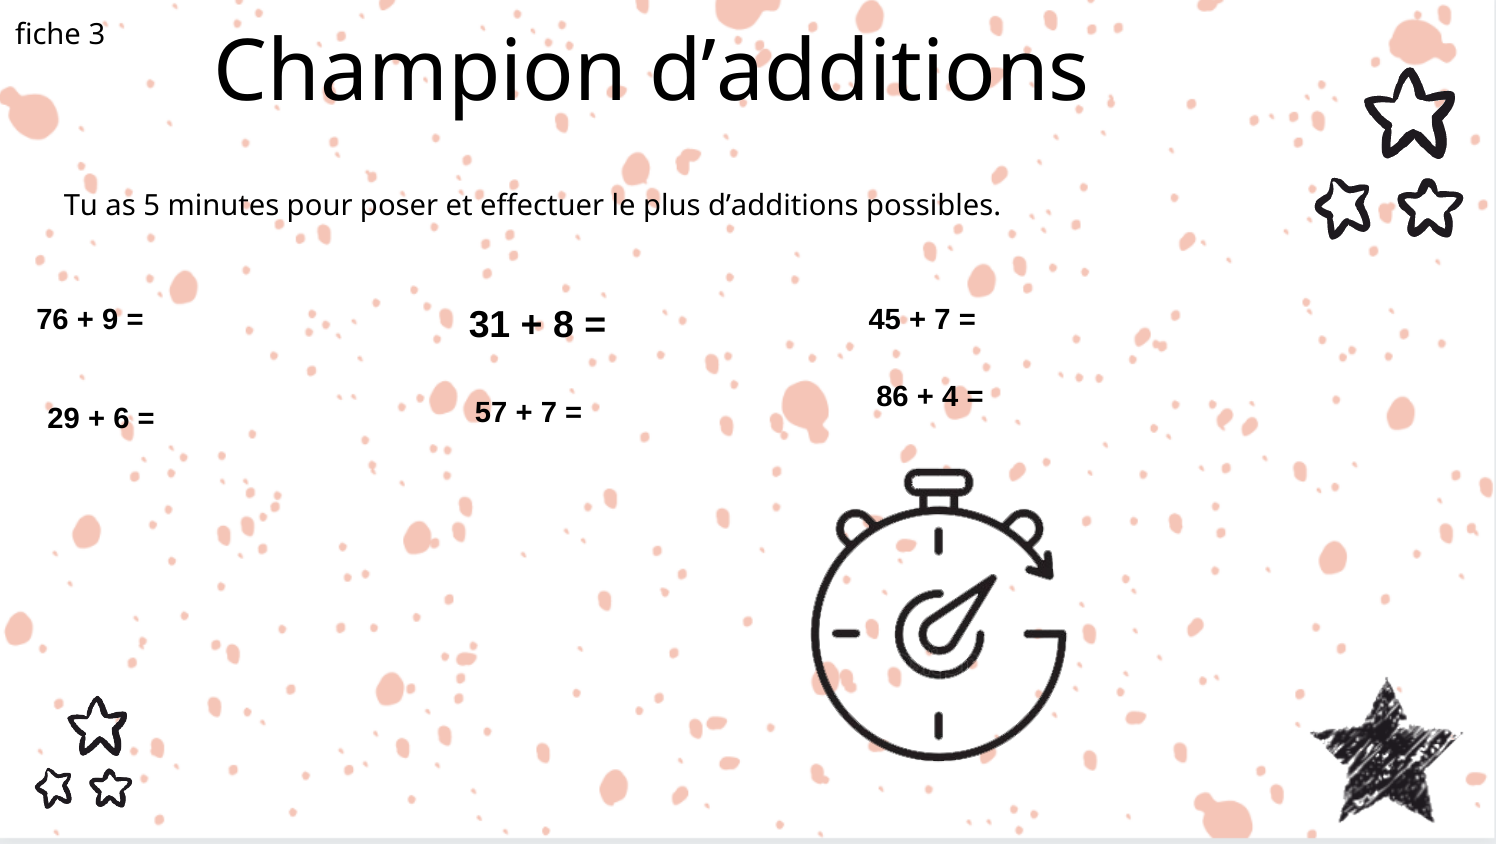

fiche 3
Champion d’additions
Tu as 5 minutes pour poser et effectuer le plus d’additions possibles.
76 + 9 =
31 + 8 =
45 + 7 =
86 + 4 =
57 + 7 =
29 + 6 =